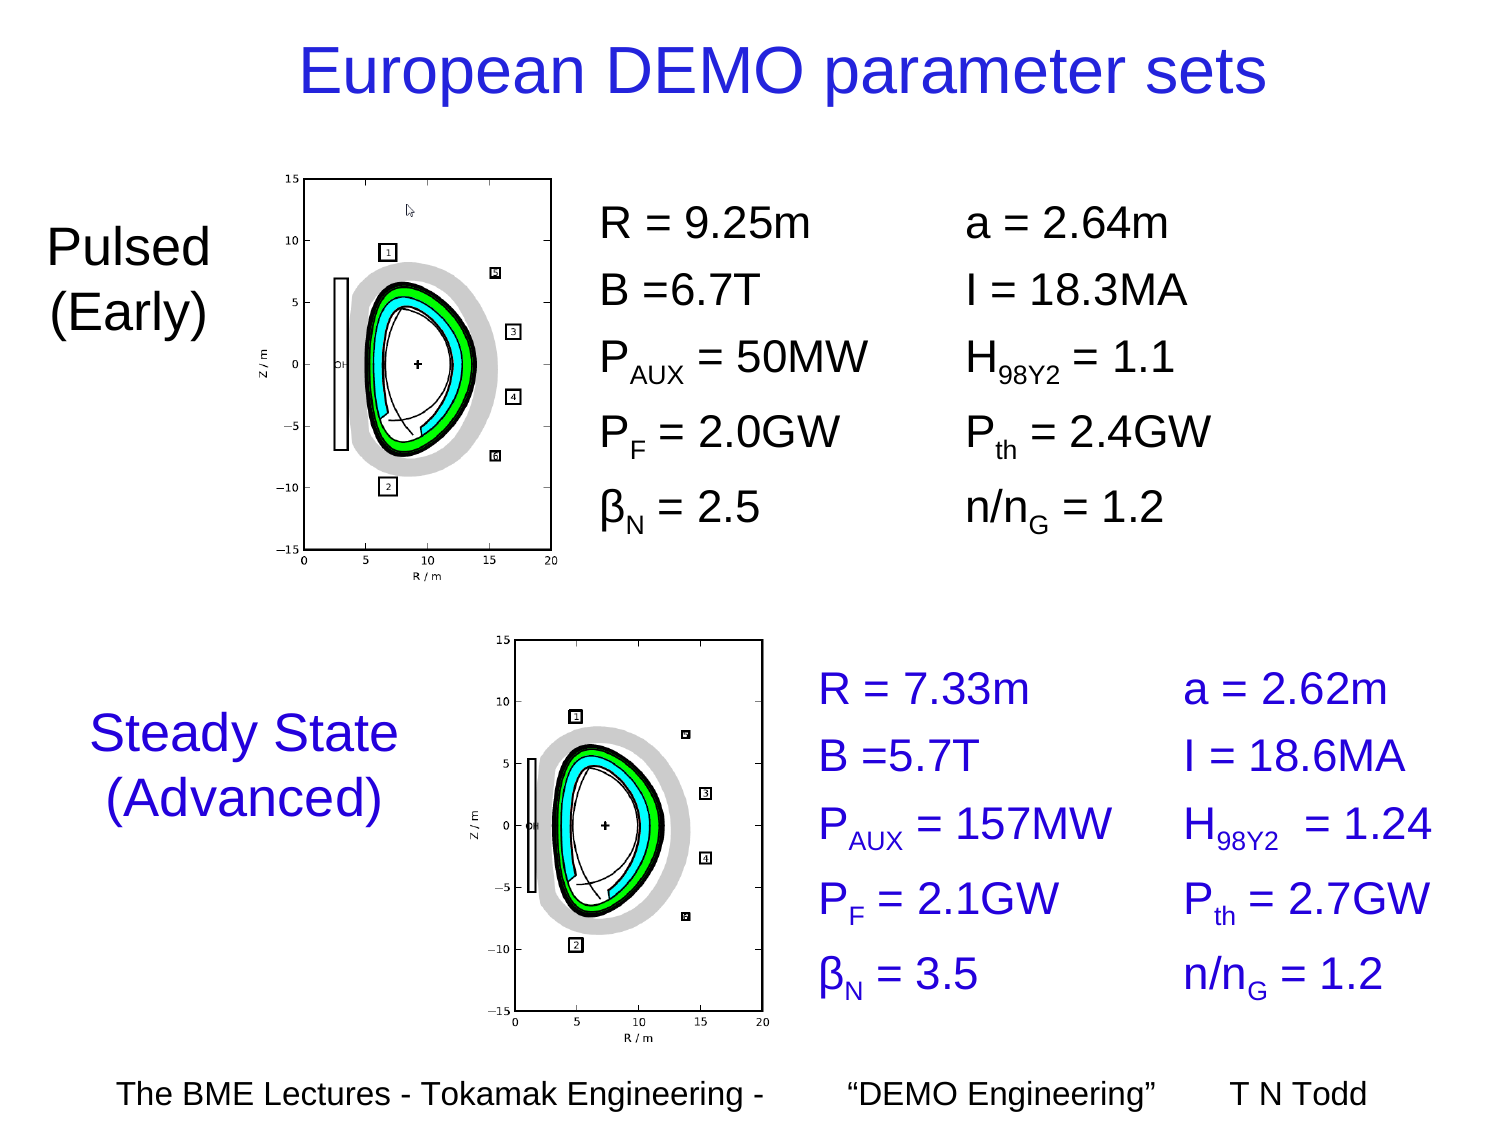

European DEMO parameter sets
R = 9.25m			a = 2.64m
B =	6.7T			I = 18.3MA
PAUX = 50MW 	H98Y2 = 1.1
PF = 2.0GW		Pth = 2.4GW
βN = 2.5		 	n/nG = 1.2
Pulsed (Early)
R = 7.33m			a = 2.62m
B =	5.7T			I = 18.6MA
PAUX = 157MW 	H98Y2 = 1.24
PF = 2.1GW		Pth = 2.7GW
βN = 3.5			n/nG = 1.2
Steady State (Advanced)